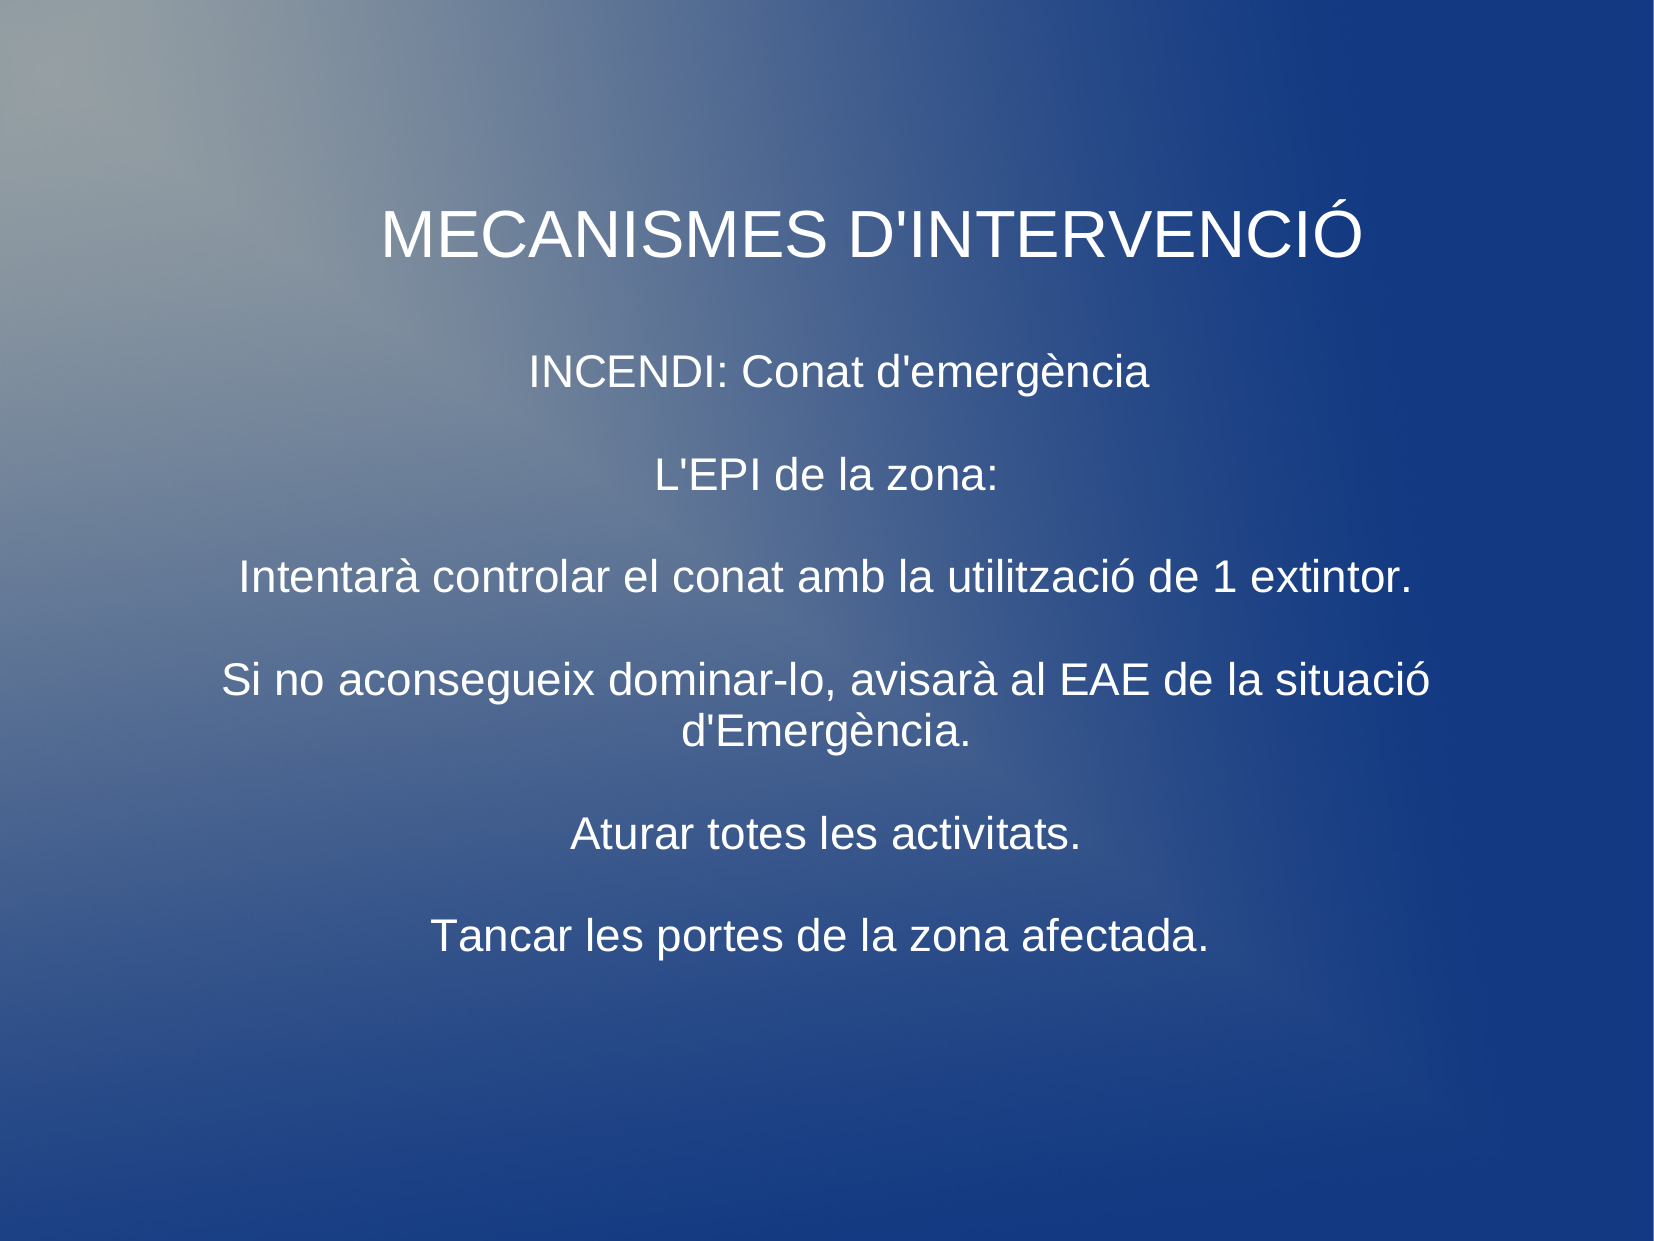

# MECANISMES D'INTERVENCIÓ
 INCENDI: Conat d'emergència
L'EPI de la zona:
Intentarà controlar el conat amb la utilització de 1 extintor.
Si no aconsegueix dominar-lo, avisarà al EAE de la situació d'Emergència.
Aturar totes les activitats.
Tancar les portes de la zona afectada.